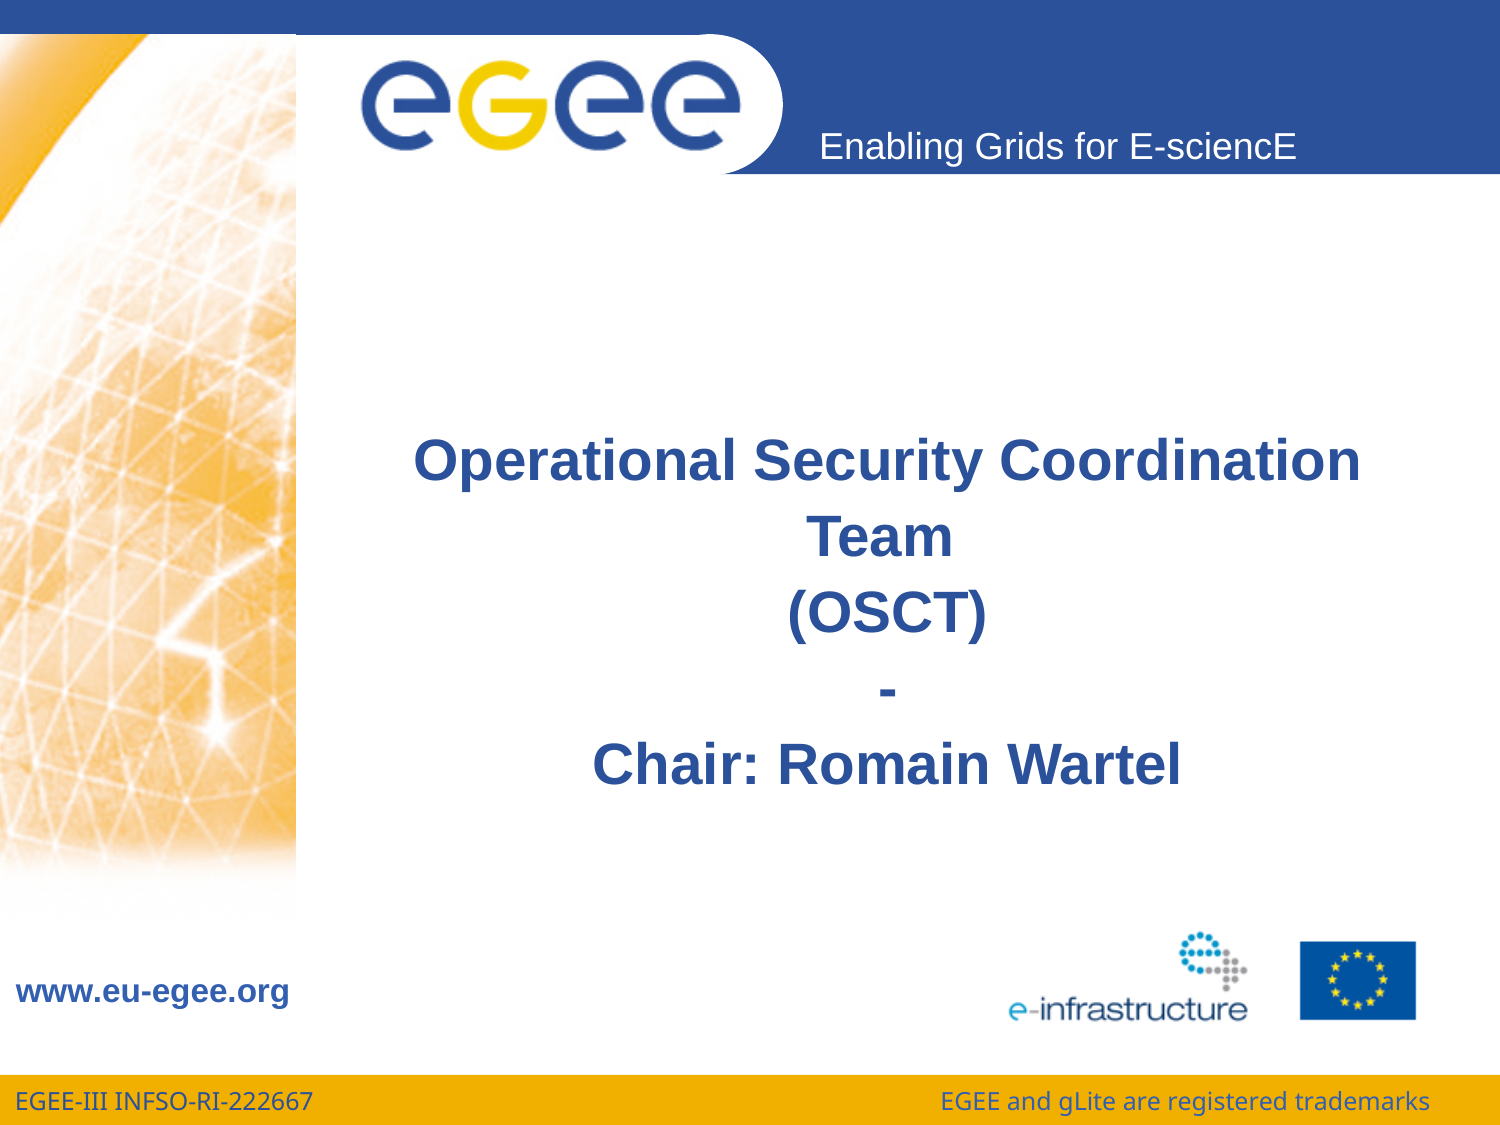

# Operational Security Coordination Team (OSCT) - Chair: Romain Wartel